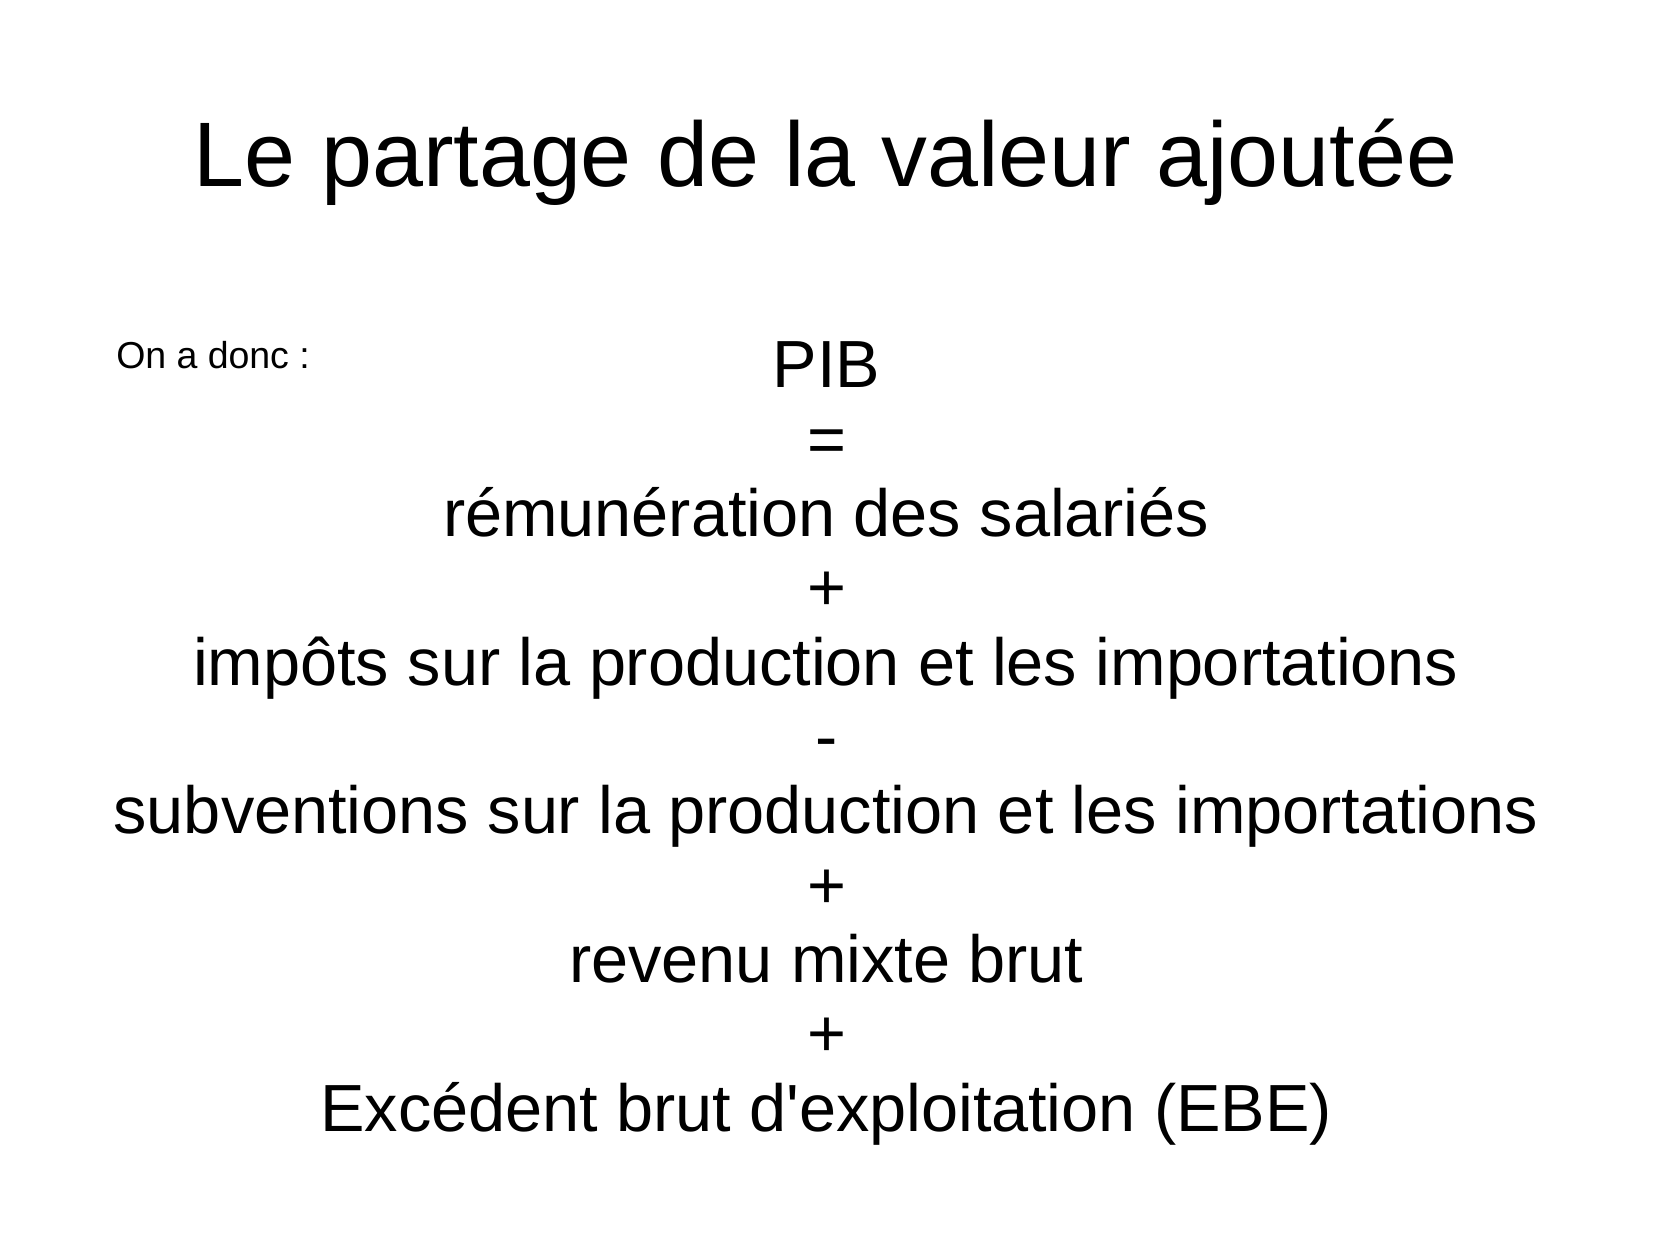

# Le partage de la valeur ajoutée
On a donc :
PIB
=
rémunération des salariés
+
impôts sur la production et les importations
-
subventions sur la production et les importations
+
revenu mixte brut
+
Excédent brut d'exploitation (EBE)